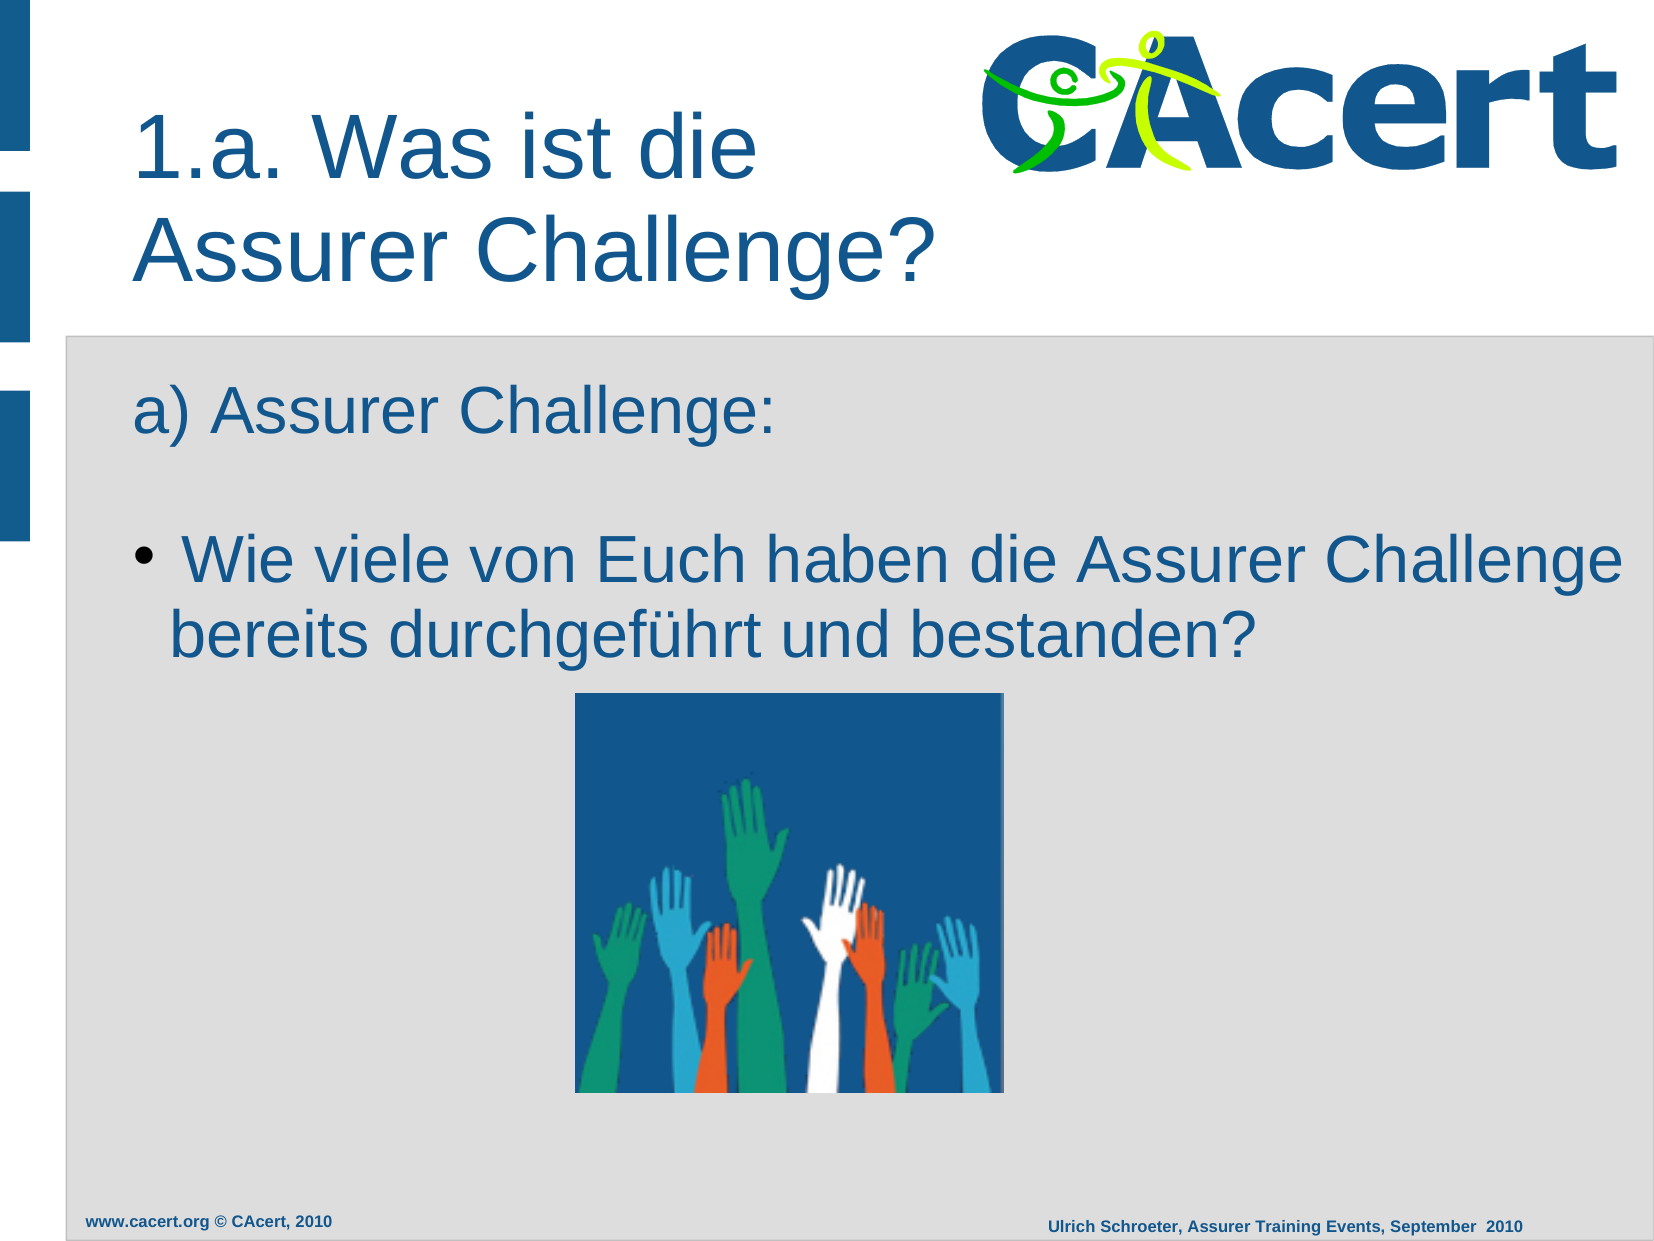

1.a. Was ist die
Assurer Challenge?
a) Assurer Challenge:
 Wie viele von Euch haben die Assurer Challenge
 bereits durchgeführt und bestanden?